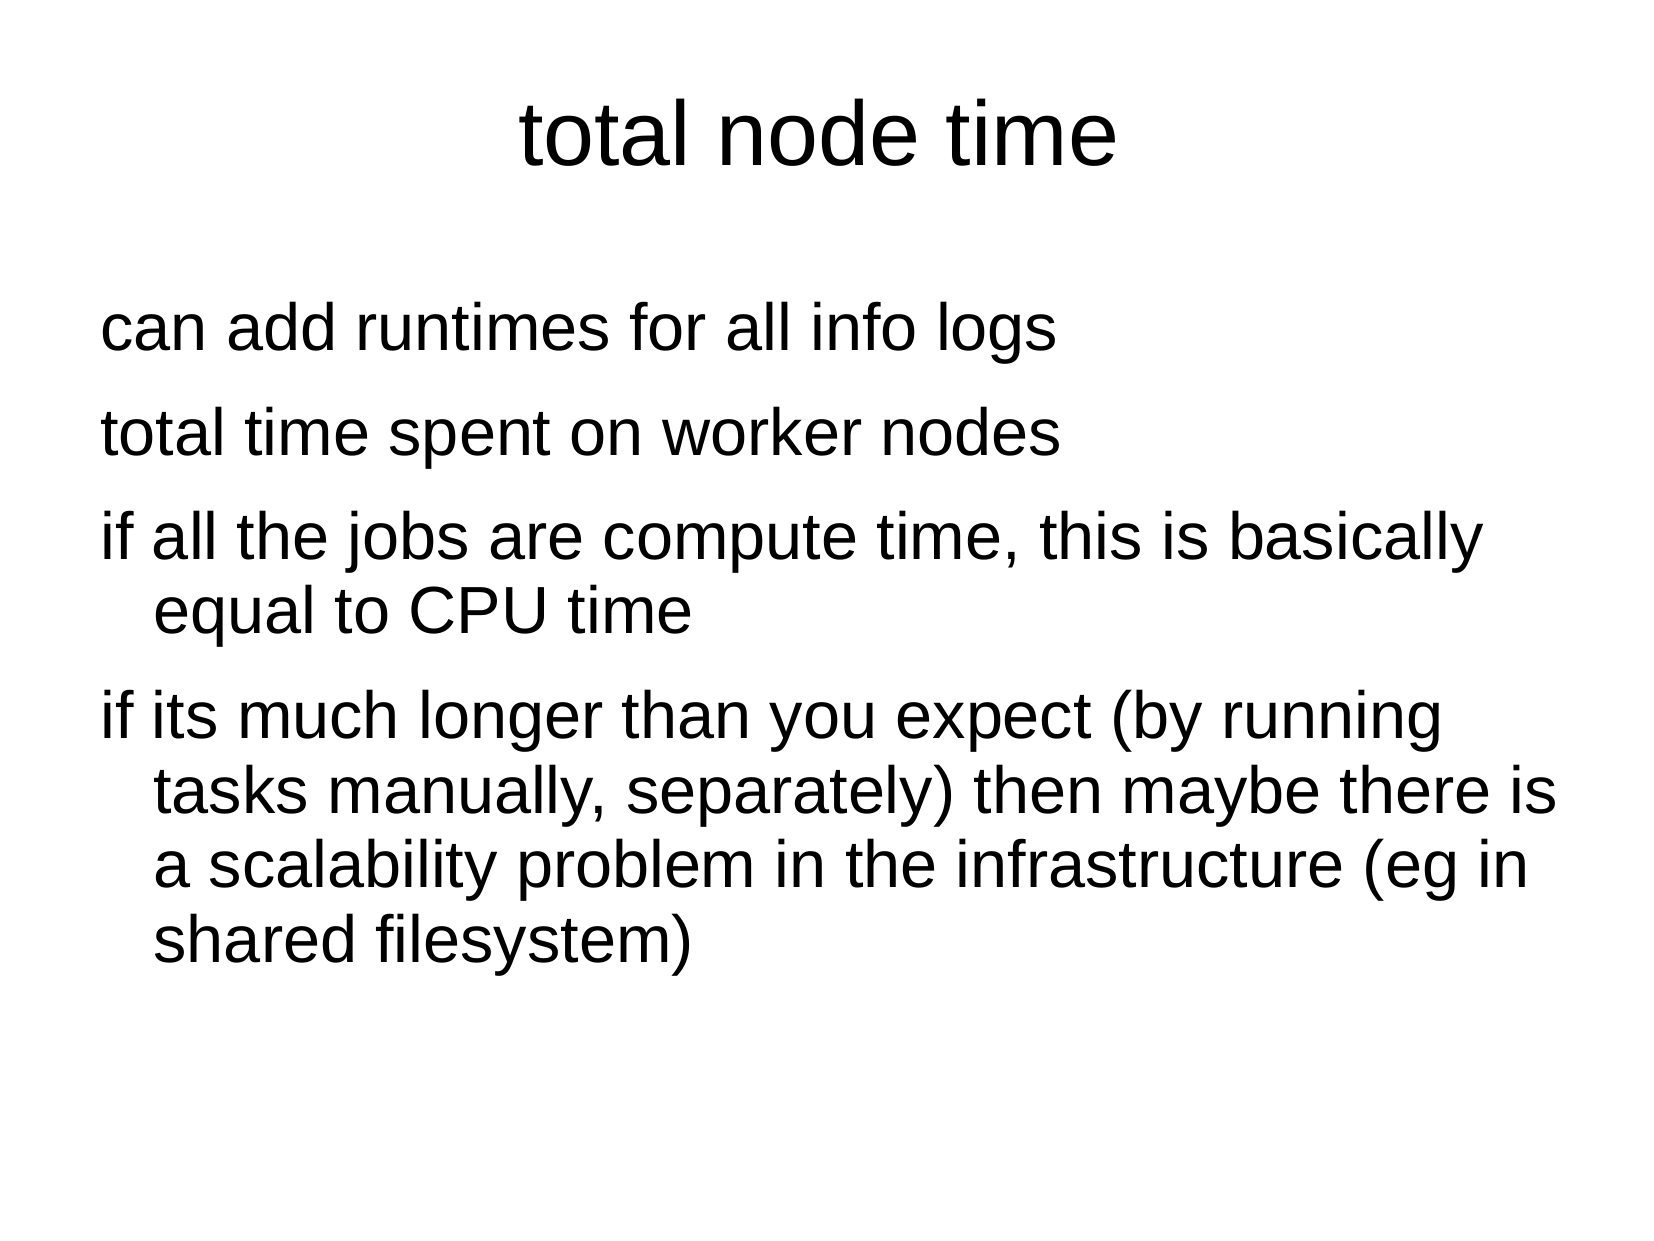

# total node time
can add runtimes for all info logs
total time spent on worker nodes
if all the jobs are compute time, this is basically equal to CPU time
if its much longer than you expect (by running tasks manually, separately) then maybe there is a scalability problem in the infrastructure (eg in shared filesystem)